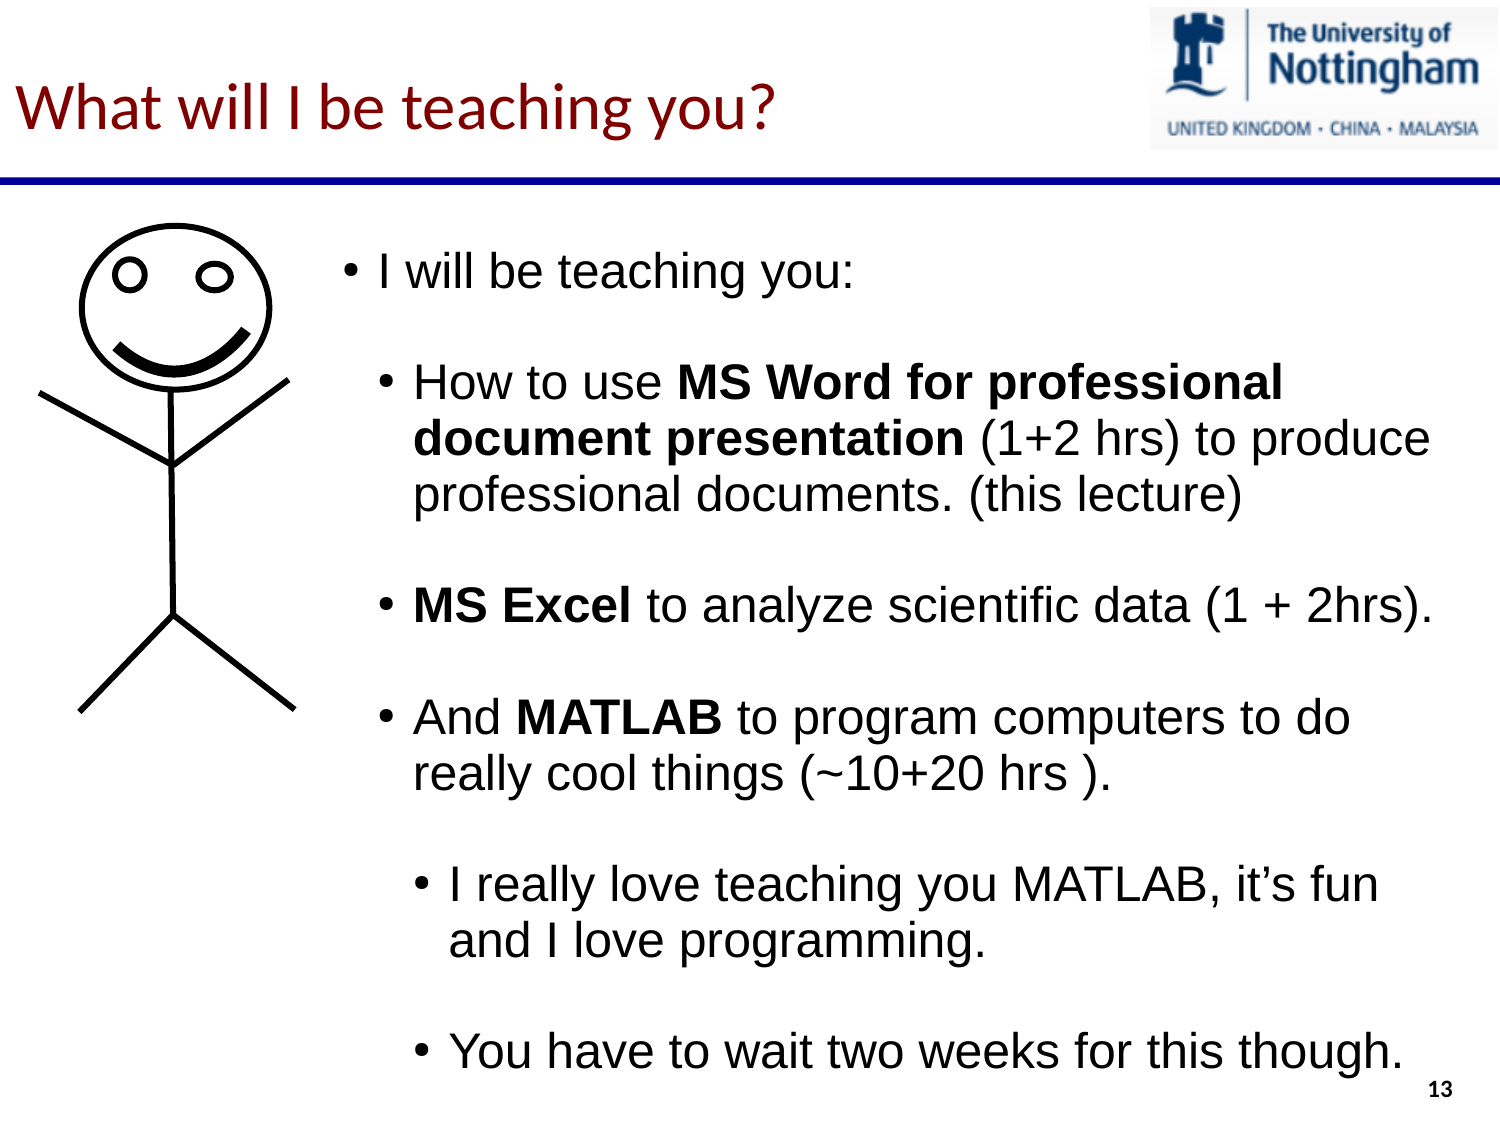

# What will I be teaching you?
I will be teaching you:
How to use MS Word for professional document presentation (1+2 hrs) to produce professional documents. (this lecture)
MS Excel to analyze scientific data (1 + 2hrs).
And MATLAB to program computers to do really cool things (~10+20 hrs ).
I really love teaching you MATLAB, it’s fun and I love programming.
You have to wait two weeks for this though.